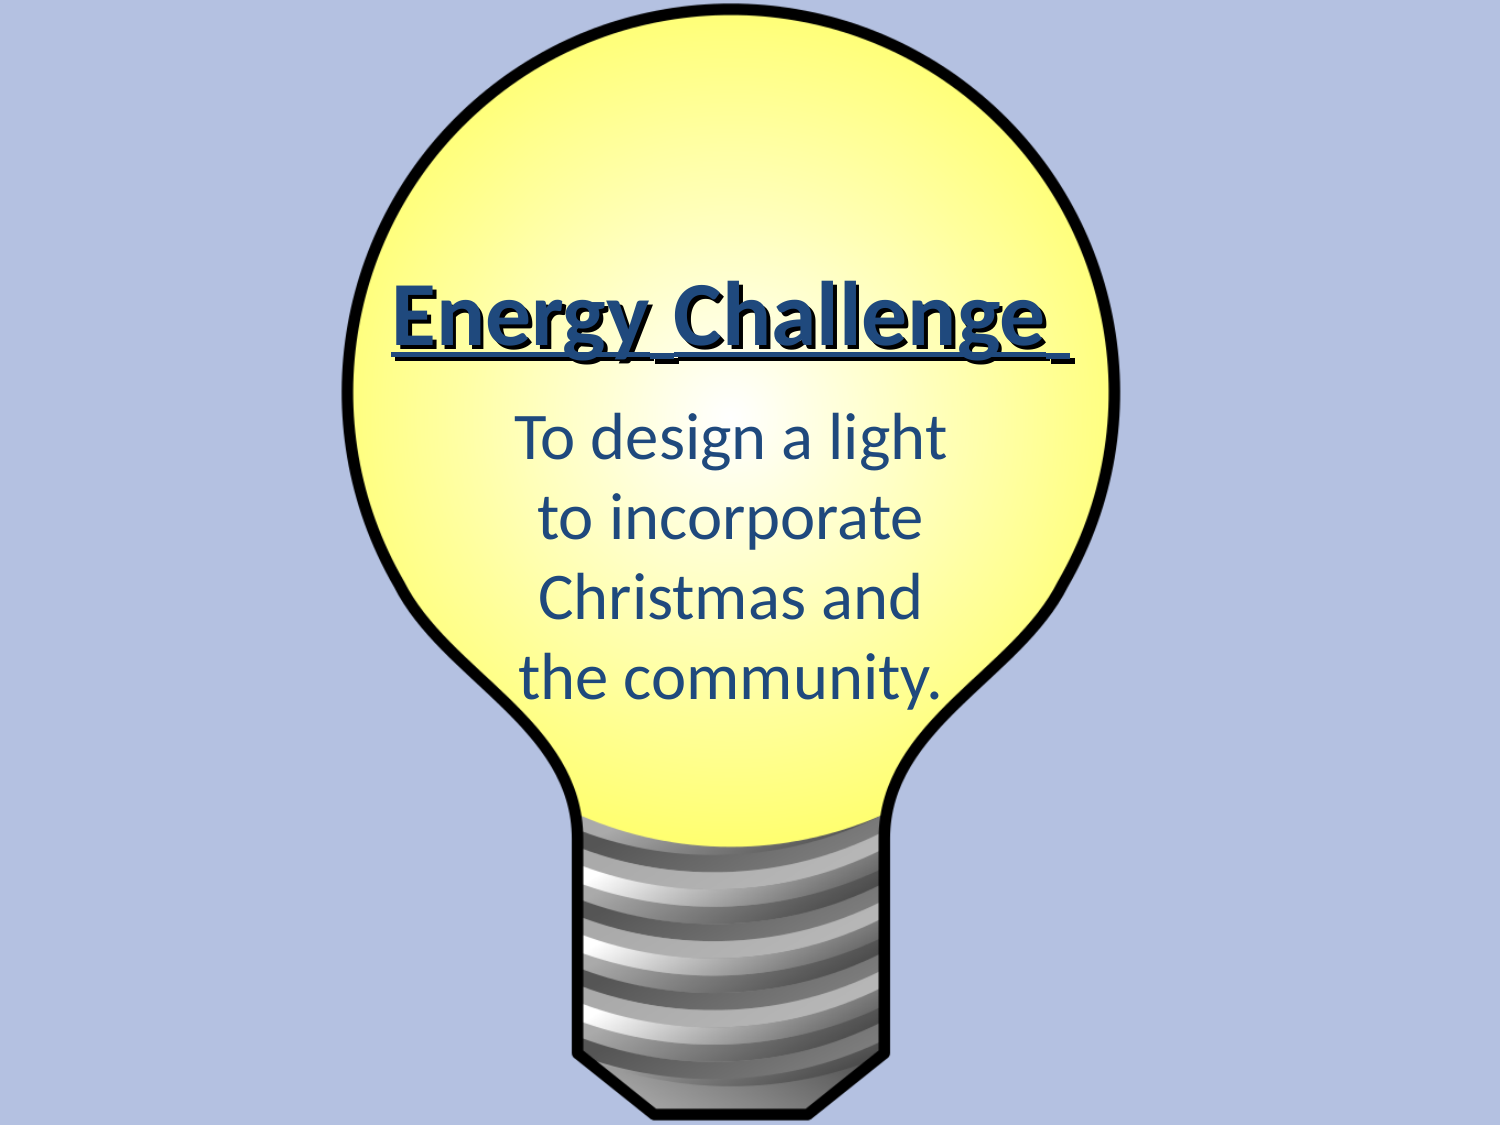

# Energy Challenge
To design a light to incorporate Christmas and the community.